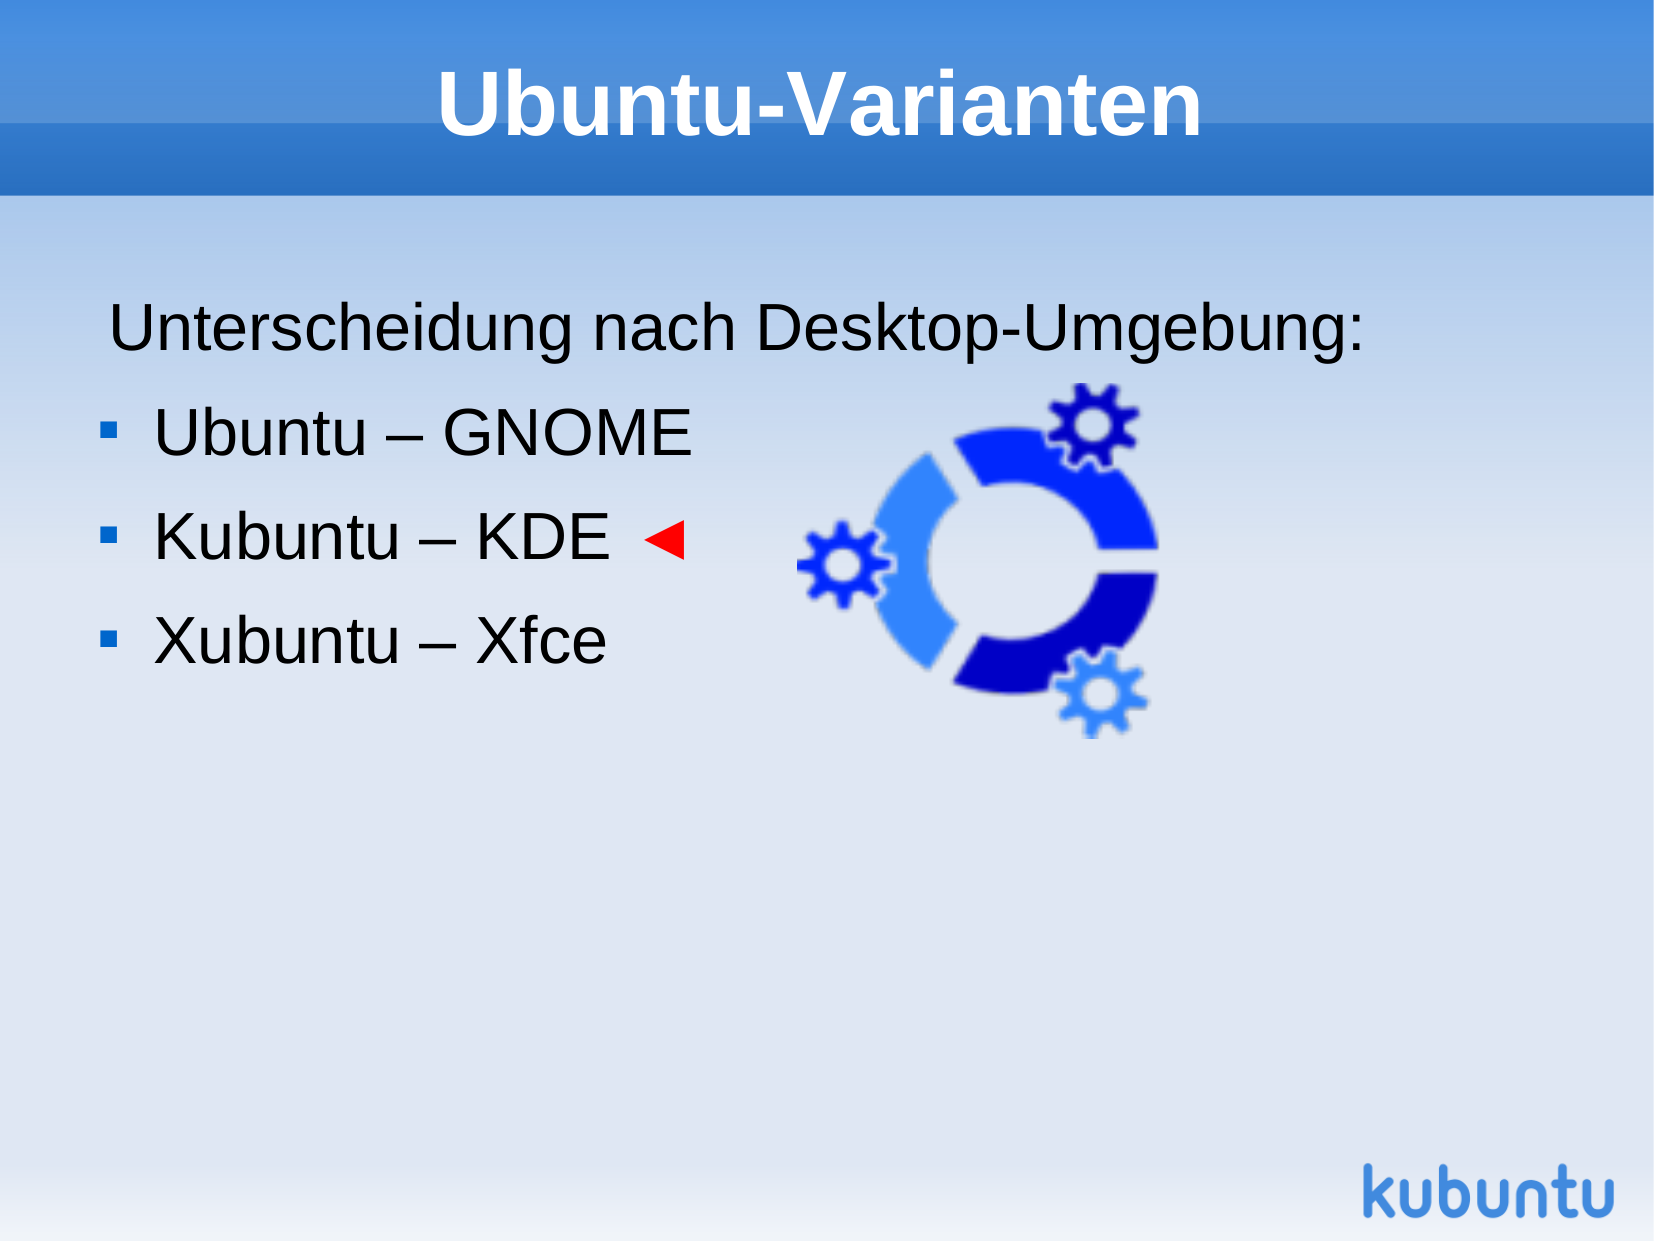

# Ubuntu-Varianten
Unterscheidung nach Desktop-Umgebung:
Ubuntu – GNOME
Kubuntu – KDE ◄
Xubuntu – Xfce